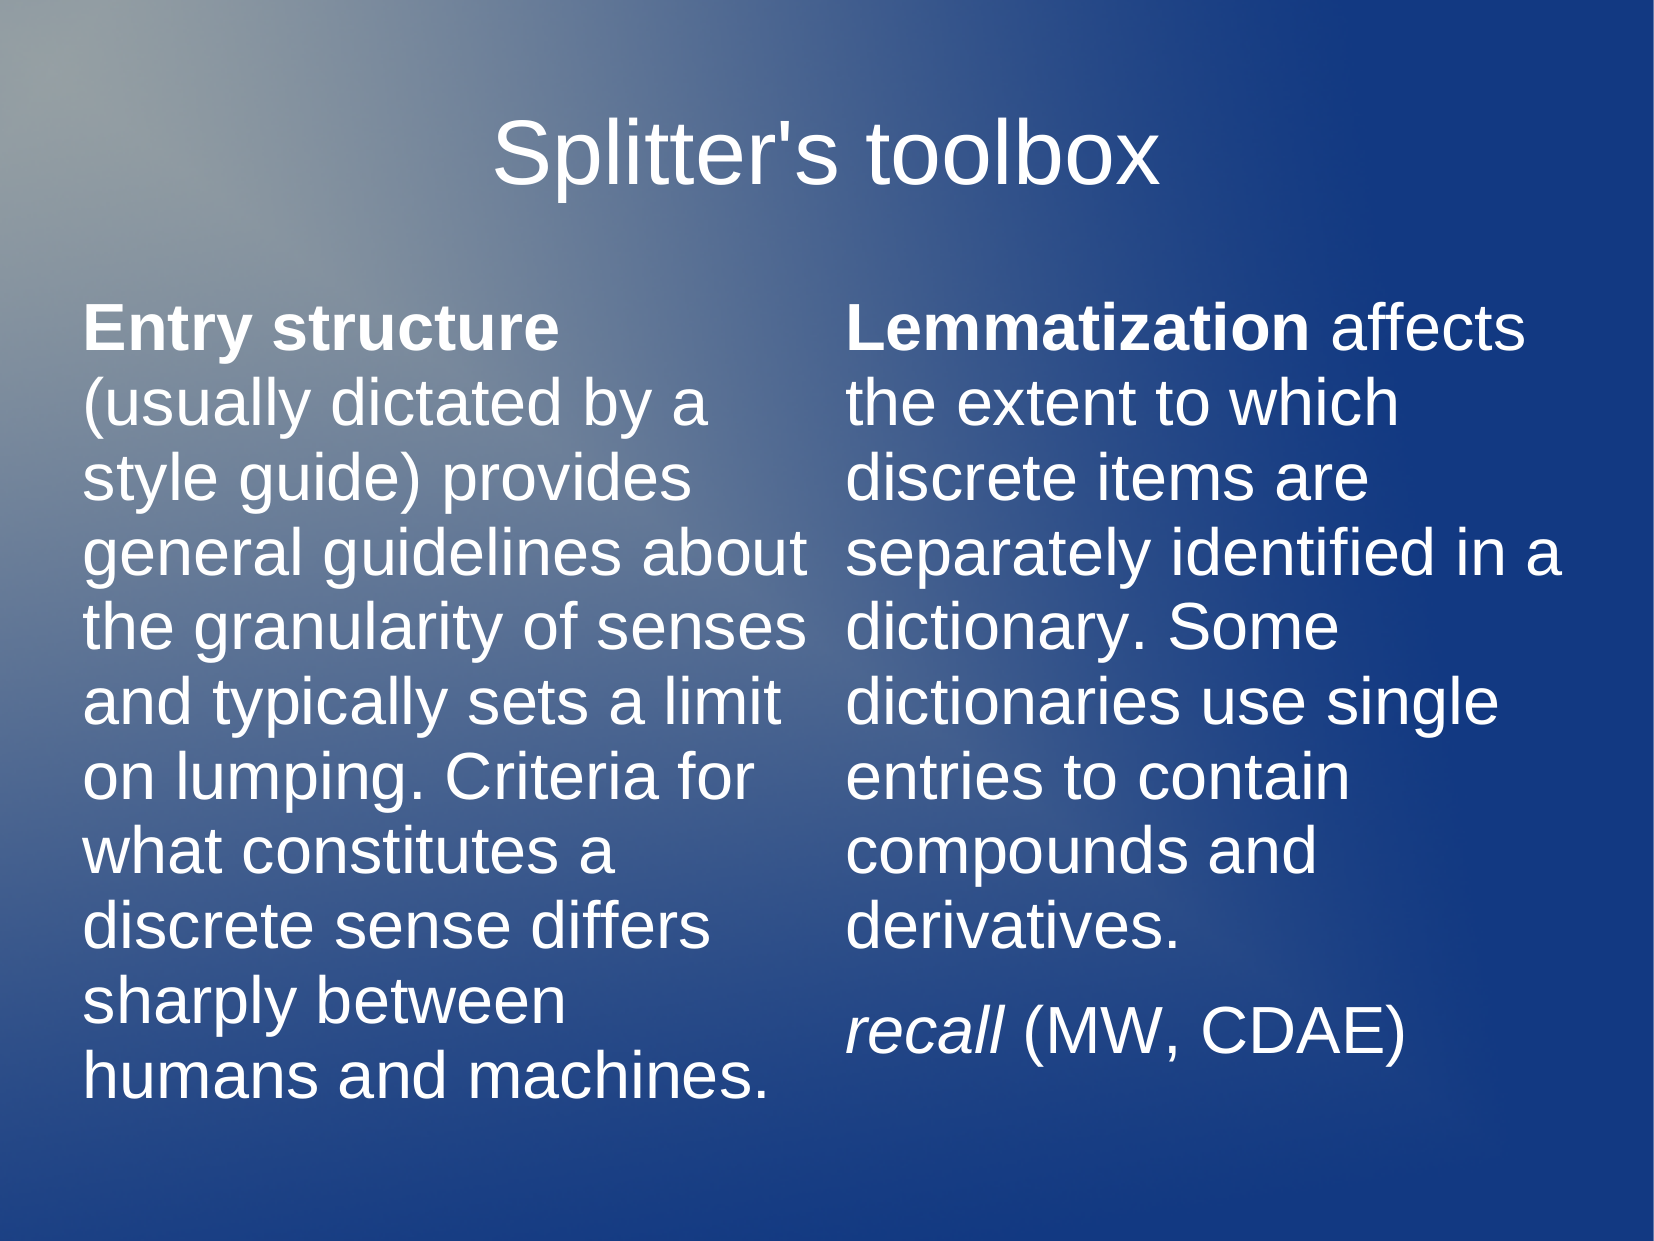

# Splitter's toolbox
Entry structure (usually dictated by a style guide) provides general guidelines about the granularity of senses and typically sets a limit on lumping. Criteria for what constitutes a discrete sense differs sharply between humans and machines.
Lemmatization affects the extent to which discrete items are separately identified in a dictionary. Some dictionaries use single entries to contain compounds and derivatives.
recall (MW, CDAE)